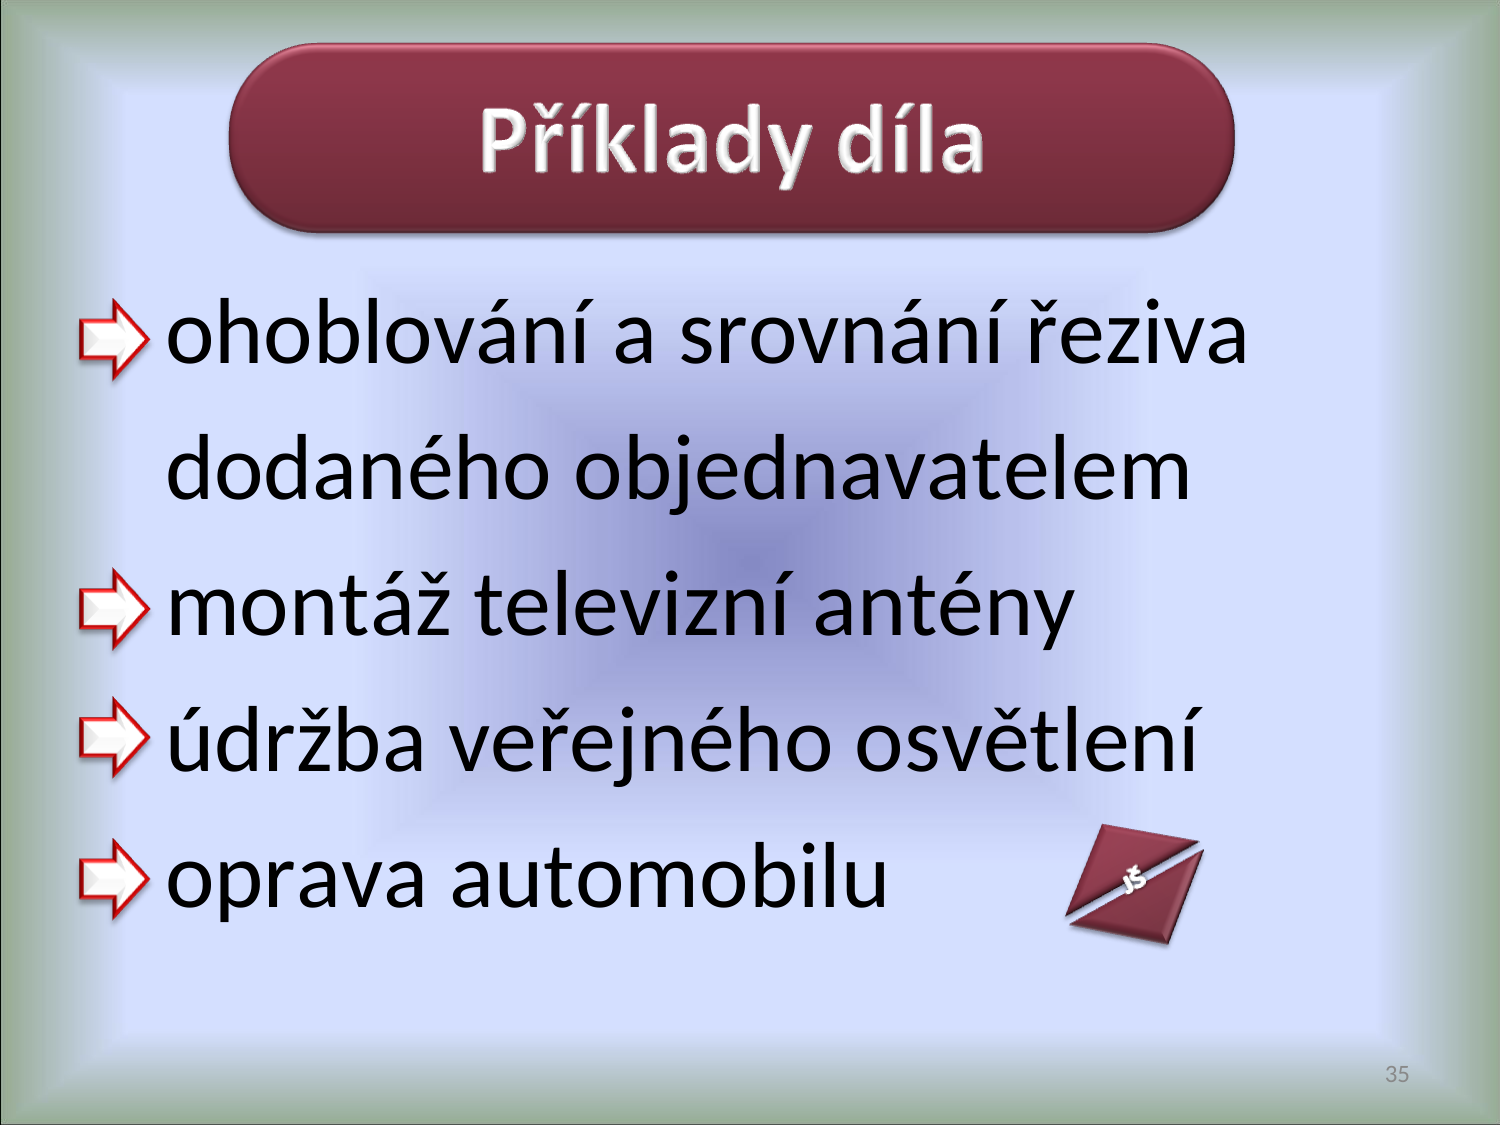

# ohoblování a srovnání řeziva
dodaného objednavatelem
montáž televizní antény
údržba veřejného osvětlení
oprava automobilu